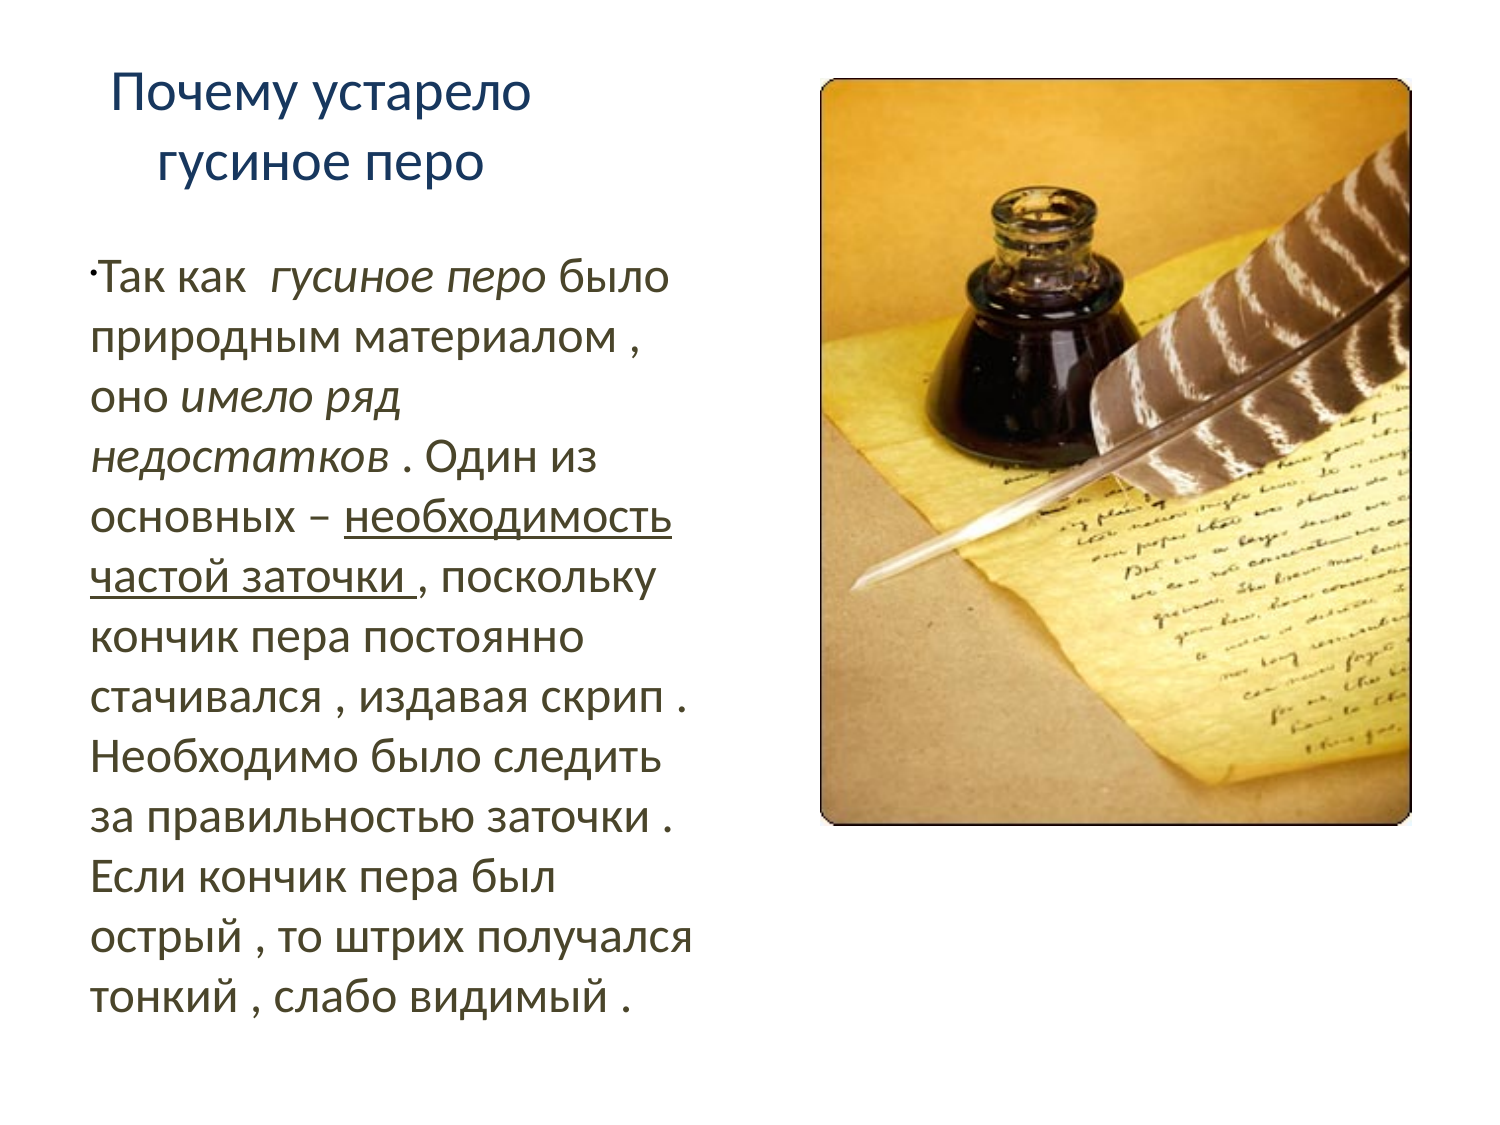

# Почему устарело гусиное перо
Так как гусиное перо было природным материалом , оно имело ряд недостатков . Один из основных – необходимость частой заточки , поскольку кончик пера постоянно стачивался , издавая скрип . Необходимо было следить за правильностью заточки . Если кончик пера был острый , то штрих получался тонкий , слабо видимый .